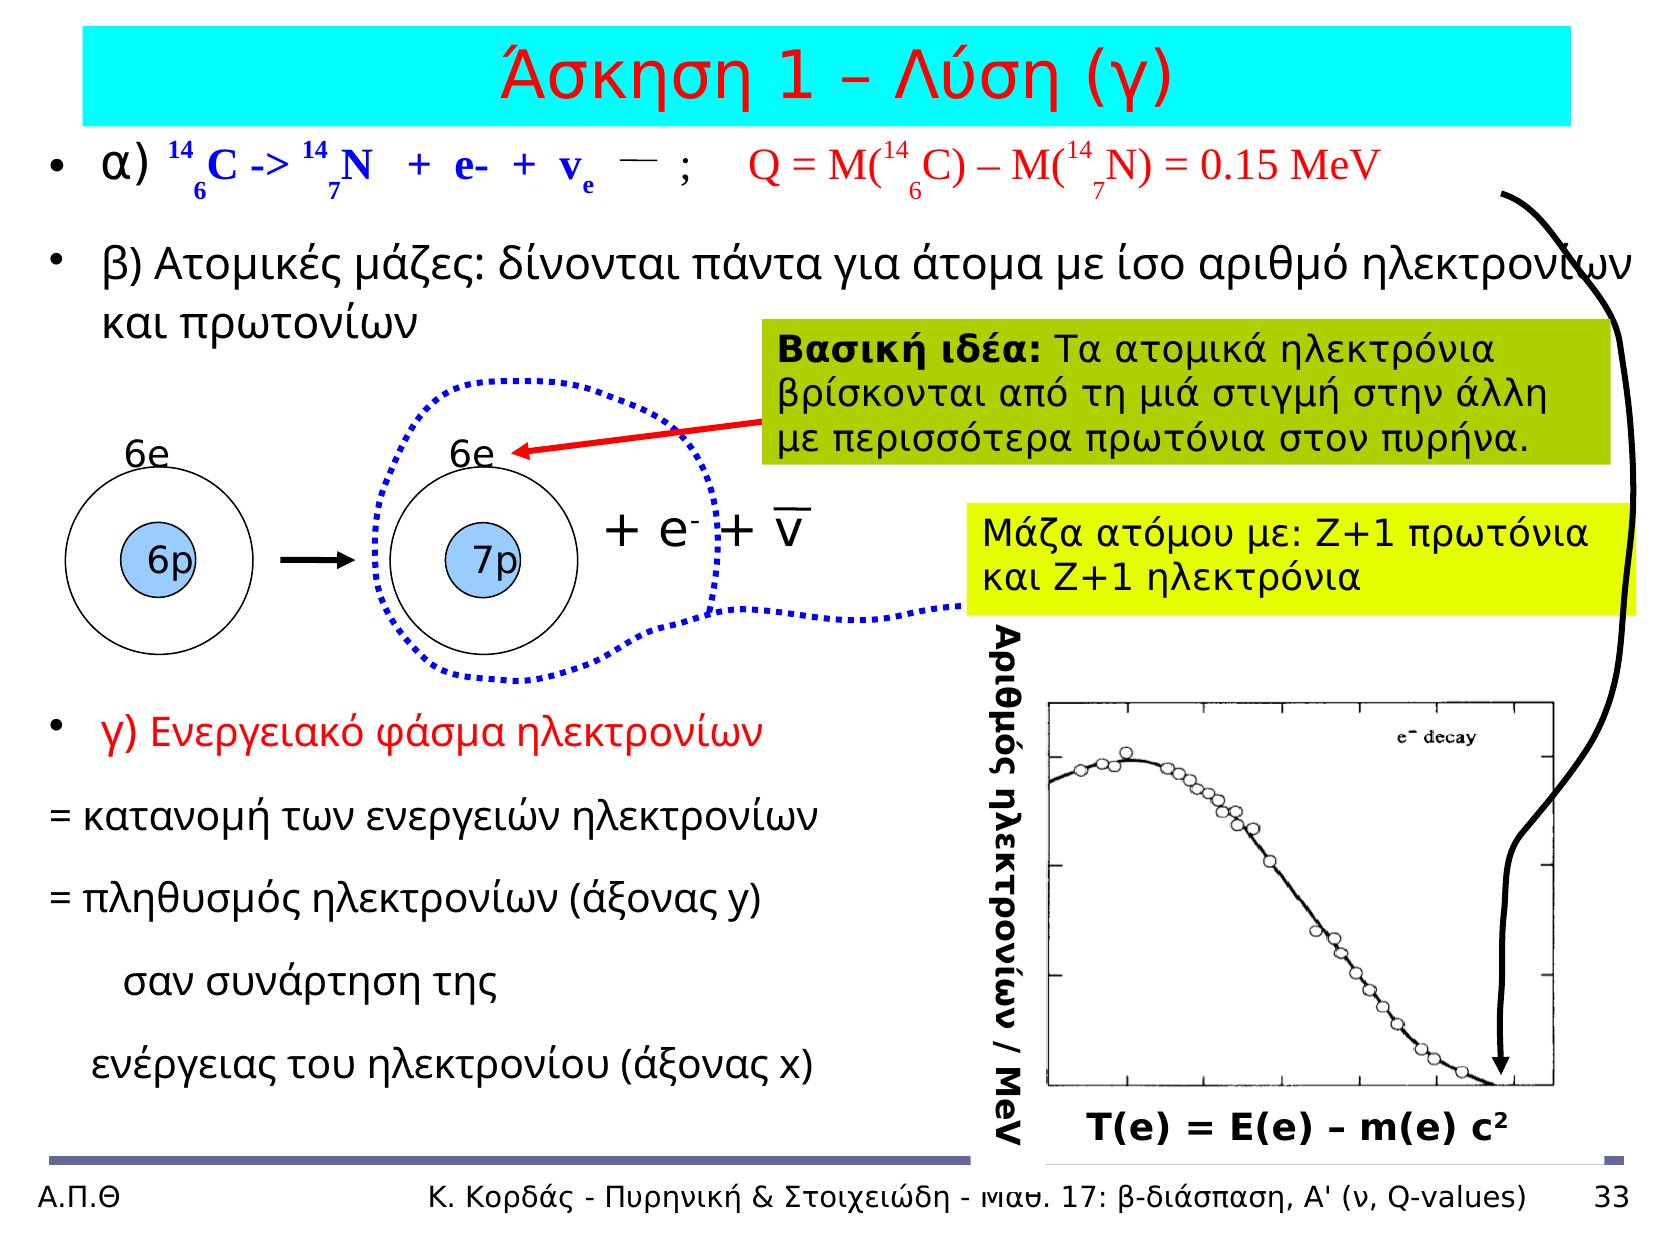

# Άσκηση 1 – Λύση (γ)
α) 146C -> 147N + e- + ve ; Q = M(146C) – M(147N) = 0.15 MeV
β) Ατομικές μάζες: δίνονται πάντα για άτομα με ίσο αριθμό ηλεκτρονίων και πρωτονίων
γ) Ενεργειακό φάσμα ηλεκτρονίων
= κατανομή των ενεργειών ηλεκτρονίων
= πληθυσμός ηλεκτρονίων (άξονας y)
 σαν συνάρτηση της
 ενέργειας του ηλεκτρονίου (άξονας x)
Βασική ιδέα: Τα ατομικά ηλεκτρόνια βρίσκονται από τη μιά στιγμή στην άλλη με περισσότερα πρωτόνια στον πυρήνα.
6e
6e
+ e- + v
Μάζα ατόμου με: Ζ+1 πρωτόνια και Ζ+1 ηλεκτρόνια
6p
7p
Αριθμός ηλεκτρονίων / MeV
T(e) = E(e) – m(e) c2
Α.Π.Θ
Κ. Κορδάς - Πυρηνική & Στοιχειώδη - Μάθ. 17: β-διάσπαση, A' (ν, Q-values)
33